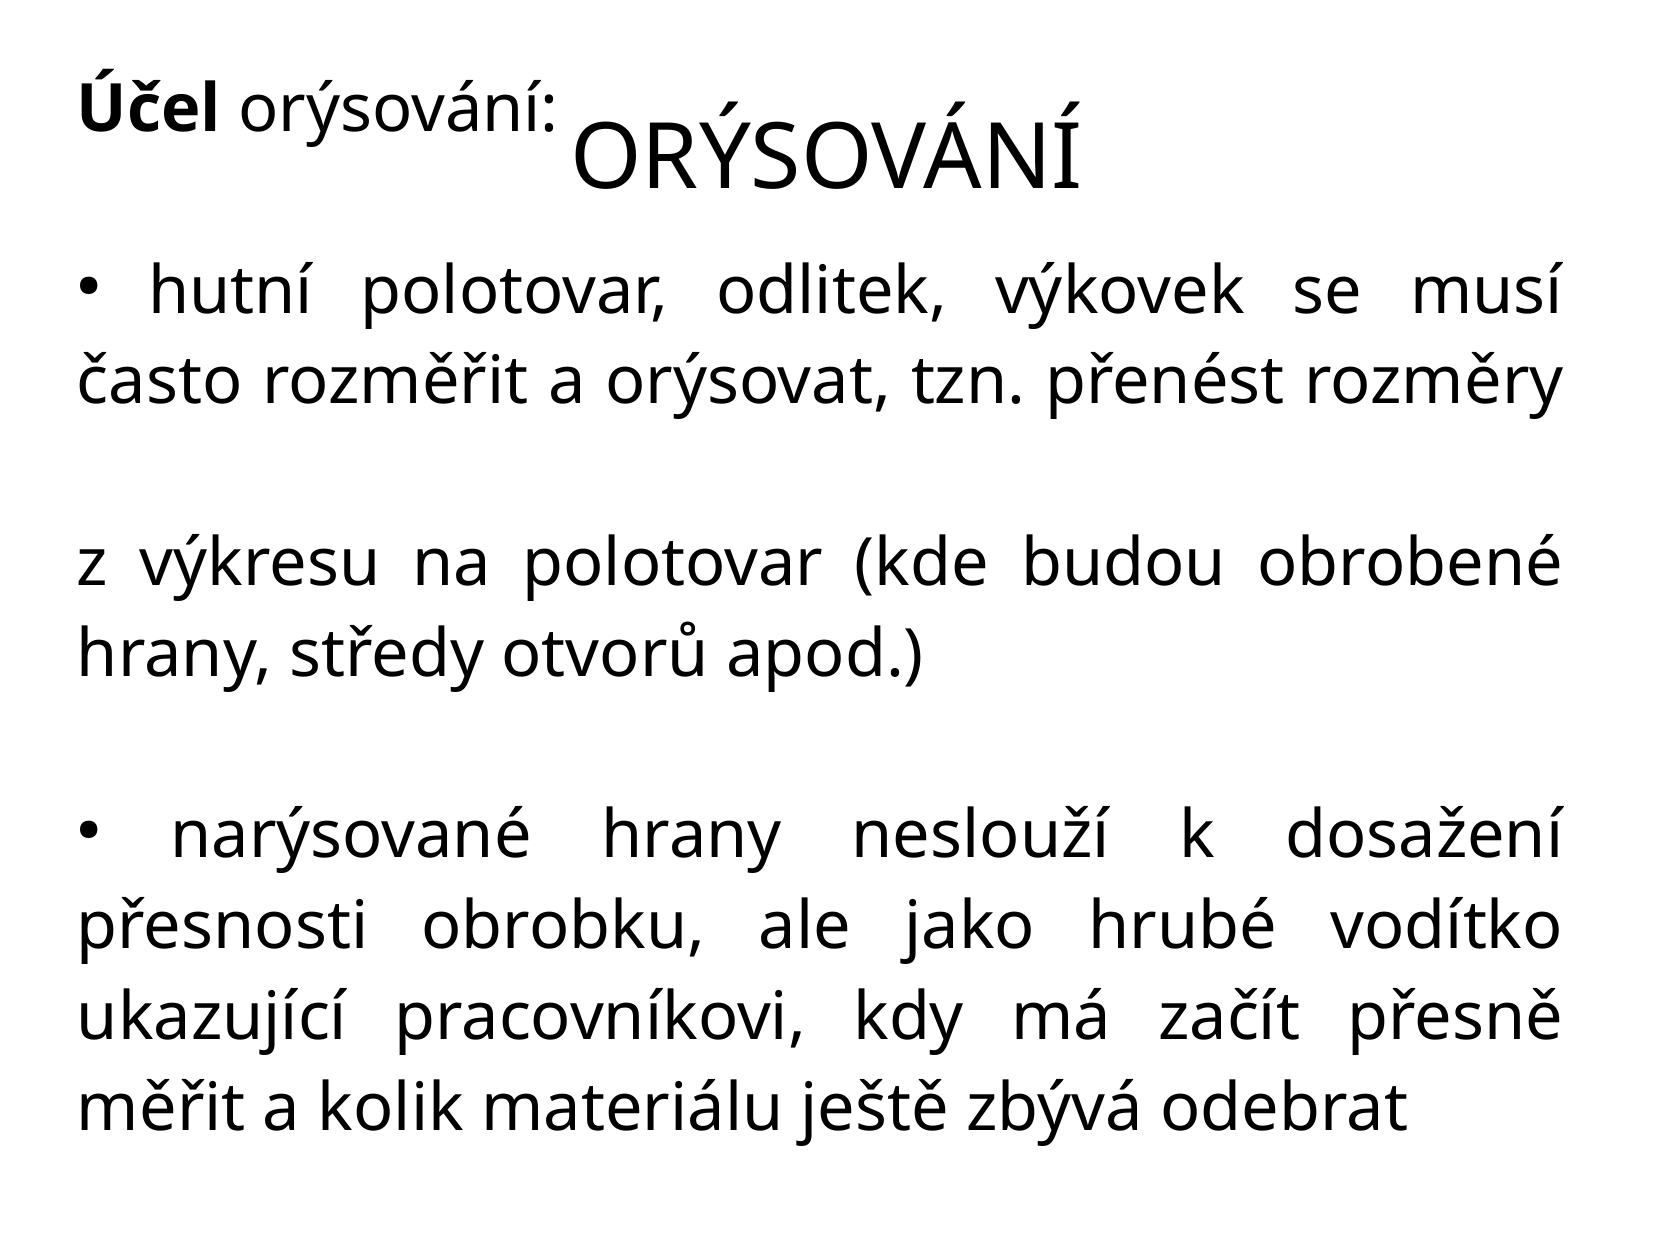

# ORÝSOVÁNÍ
Účel orýsování:
 hutní polotovar, odlitek, výkovek se musí často rozměřit a orýsovat, tzn. přenést rozměry
z výkresu na polotovar (kde budou obrobené hrany, středy otvorů apod.)
 narýsované hrany neslouží k dosažení přesnosti obrobku, ale jako hrubé vodítko ukazující pracovníkovi, kdy má začít přesně měřit a kolik materiálu ještě zbývá odebrat